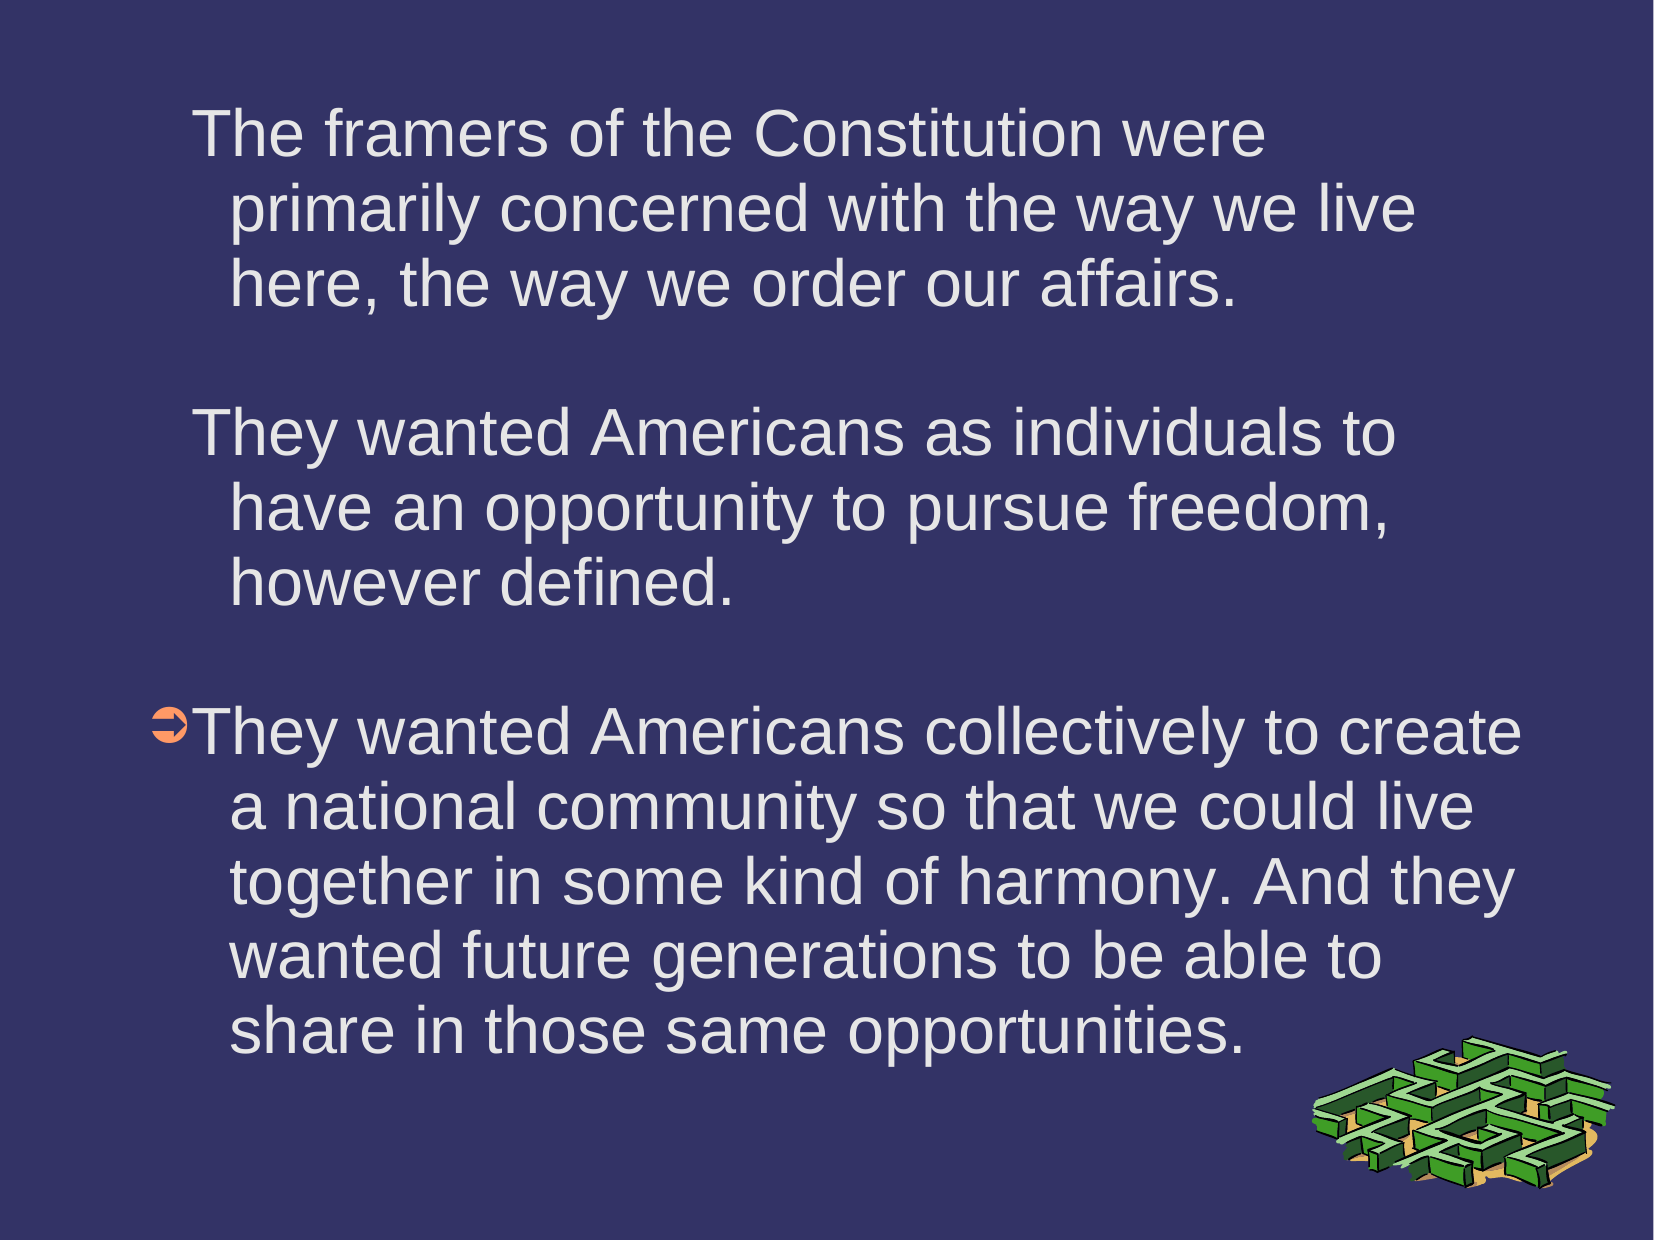

# The framers of the Constitution were primarily concerned with the way we live here, the way we order our affairs.
They wanted Americans as individuals to have an opportunity to pursue freedom, however defined.
They wanted Americans collectively to create a national community so that we could live together in some kind of harmony. And they wanted future generations to be able to share in those same opportunities.